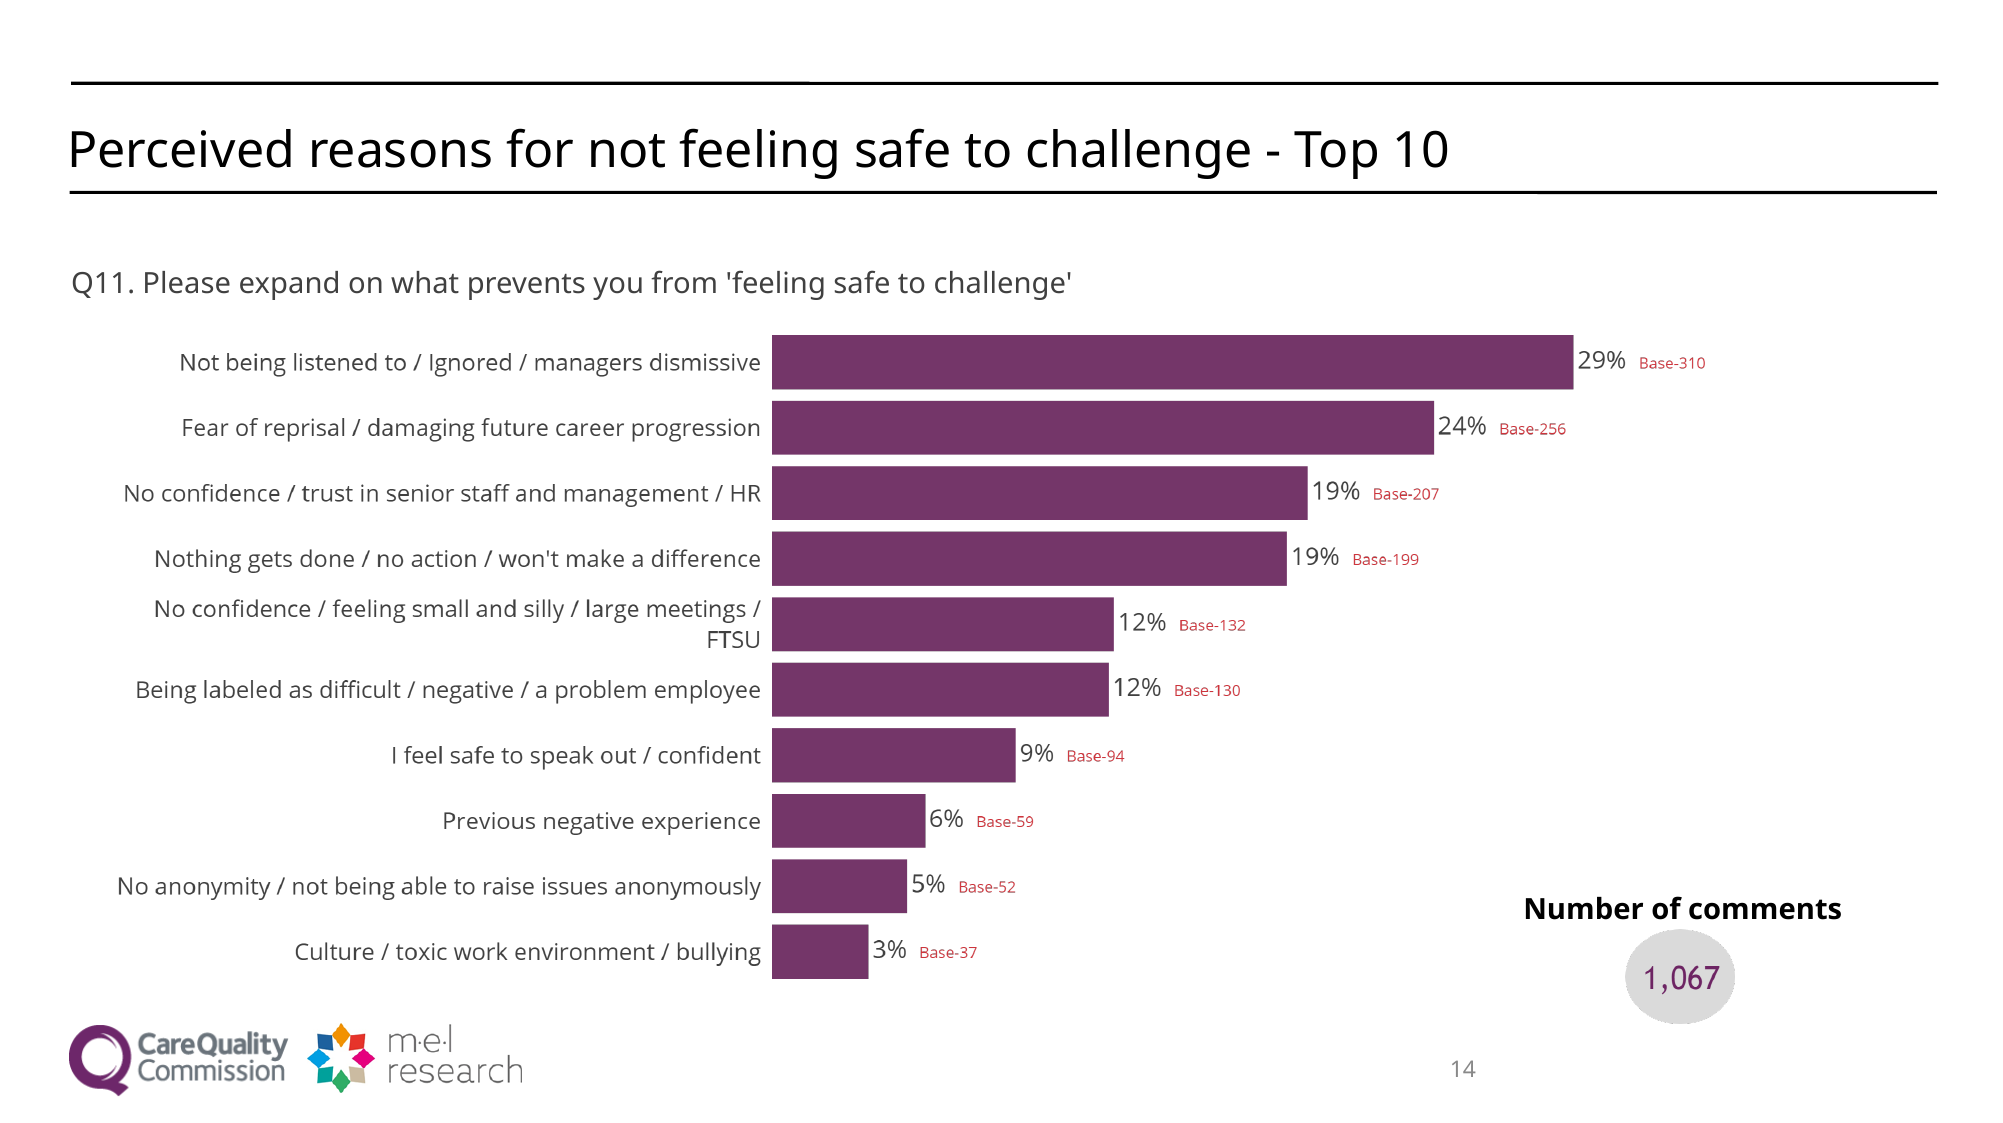

# Perceived reasons for not feeling safe to challenge - Top 10
Q11. Please expand on what prevents you from 'feeling safe to challenge'
Number of comments